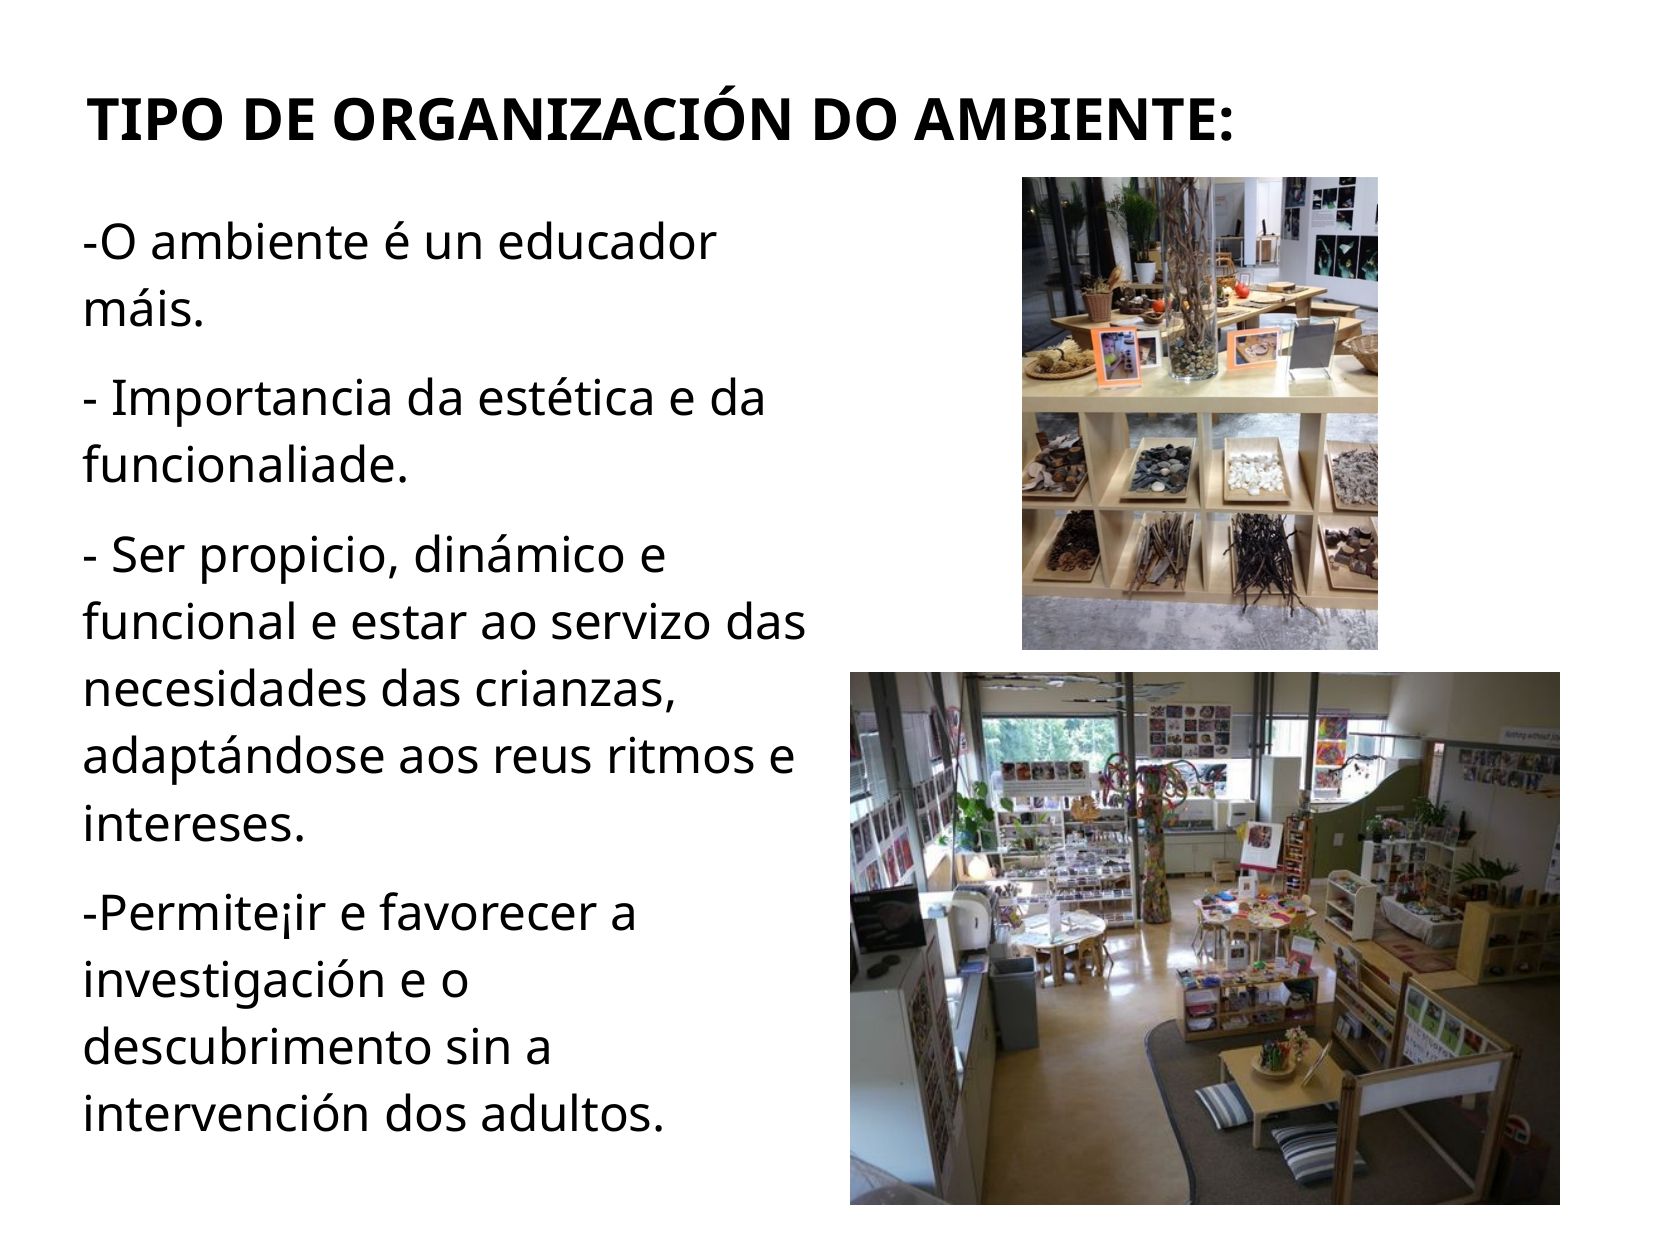

# TIPO DE ORGANIZACIÓN DO AMBIENTE:
-O ambiente é un educador máis.
- Importancia da estética e da funcionaliade.
- Ser propicio, dinámico e funcional e estar ao servizo das necesidades das crianzas, adaptándose aos reus ritmos e intereses.
-Permite¡ir e favorecer a investigación e o descubrimento sin a intervención dos adultos.